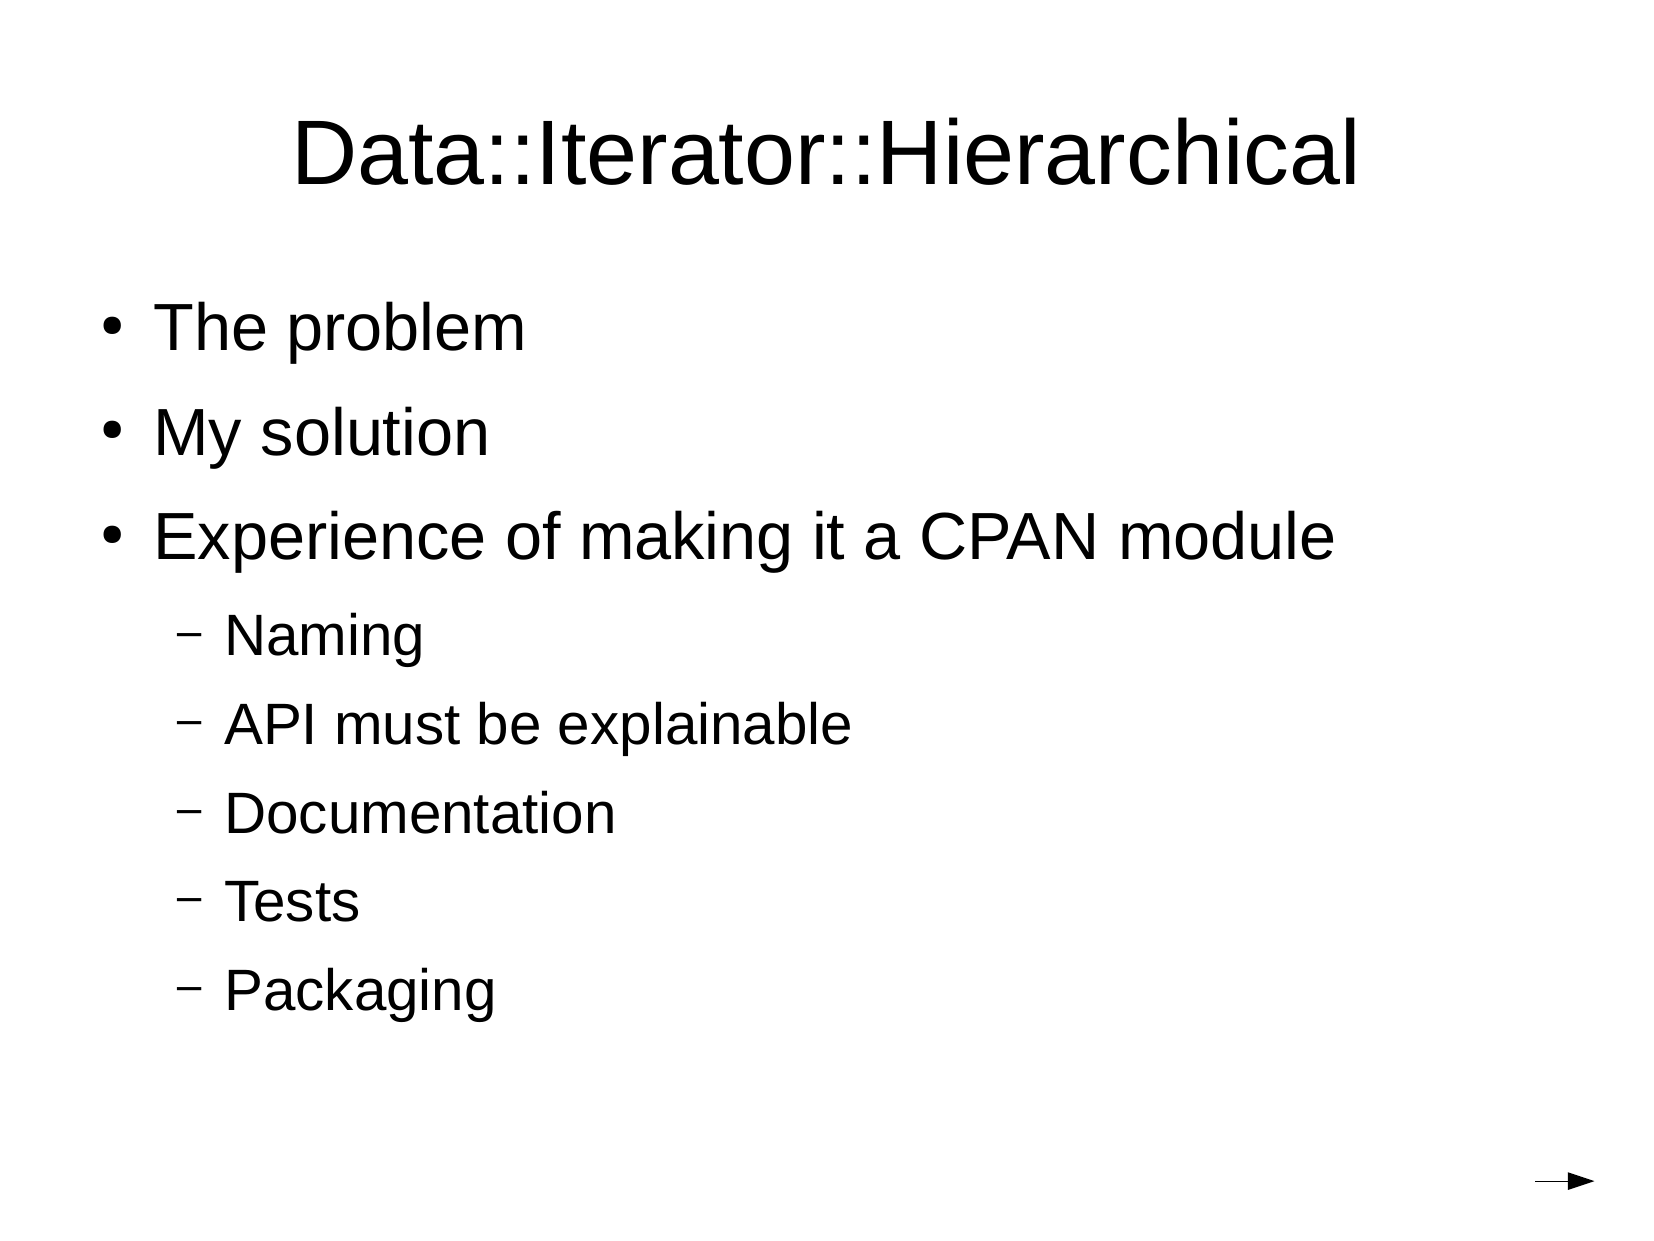

# Data::Iterator::Hierarchical
The problem
My solution
Experience of making it a CPAN module
Naming
API must be explainable
Documentation
Tests
Packaging